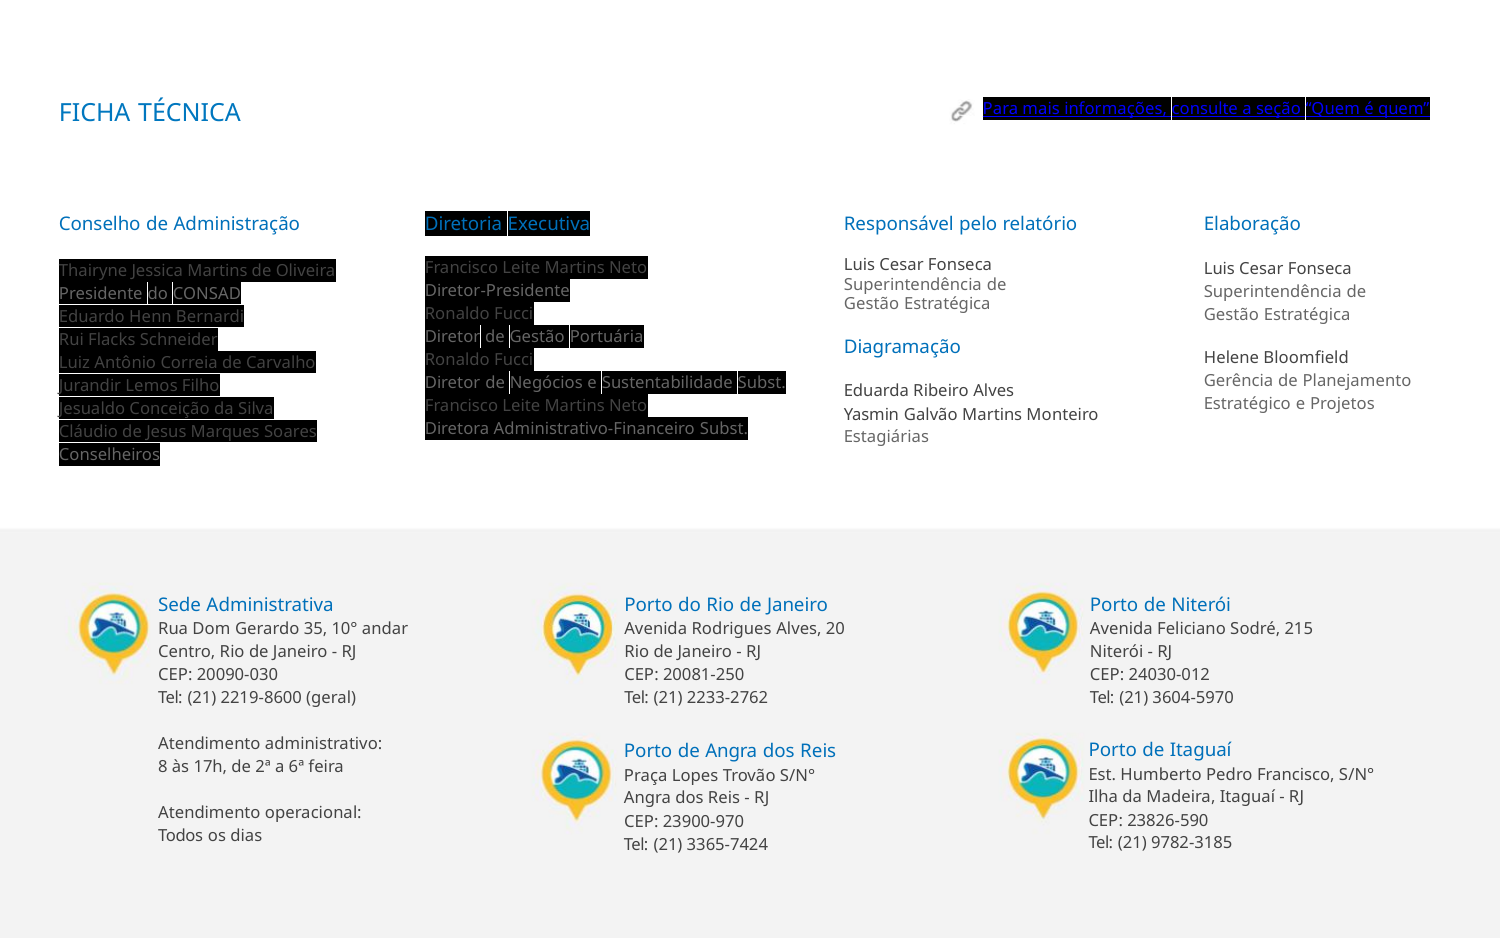

FICHA TÉCNICA
Para mais informações, consulte a seção “Quem é quem”
Conselho de Administração
Diretoria Executiva
Responsável pelo relatório
Elaboração
Luis Cesar Fonseca
Superintendência de
Gestão Estratégica
Francisco Leite Martins Neto
Diretor-Presidente
Luis Cesar Fonseca
Superintendência de
Gestão Estratégica
Thairyne Jessica Martins de Oliveira
Presidente do CONSAD
Eduardo Henn Bernardi
Ronaldo Fucci
Diretor de Gestão Portuária
Ronaldo Fucci
Rui Flacks Schneider
Diagramação
Helene Bloomfield
Luiz Antônio Correia de Carvalho
Jurandir Lemos Filho
Gerência de Planejamento
Estratégico e Projetos
Diretor de Negócios e Sustentabilidade Subst.
Francisco Leite Martins Neto
Diretora Administrativo-Financeiro Subst.
Eduarda Ribeiro Alves
Yasmin Galvão Martins Monteiro
Estagiárias
Jesualdo Conceição da Silva
Cláudio de Jesus Marques Soares
Conselheiros
Sede Administrativa
Rua Dom Gerardo 35, 10° andar
Centro, Rio de Janeiro - RJ
CEP: 20090-030
Porto do Rio de Janeiro
Porto de Niterói
Avenida Feliciano Sodré, 215
Niterói - RJ
Avenida Rodrigues Alves, 20
Rio de Janeiro - RJ
CEP: 20081-250
CEP: 24030-012
Tel: (21) 2219-8600 (geral)
Tel: (21) 2233-2762
Tel: (21) 3604-5970
Atendimento administrativo:
8 às 17h, de 2ª a 6ª feira
Porto de Itaguaí
Porto de Angra dos Reis
Praça Lopes Trovão S/N°
Angra dos Reis - RJ
Est. Humberto Pedro Francisco, S/N°
Ilha da Madeira, Itaguaí - RJ
CEP: 23826-590
Atendimento operacional:
Todos os dias
CEP: 23900-970
Tel: (21) 9782-3185
Tel: (21) 3365-7424